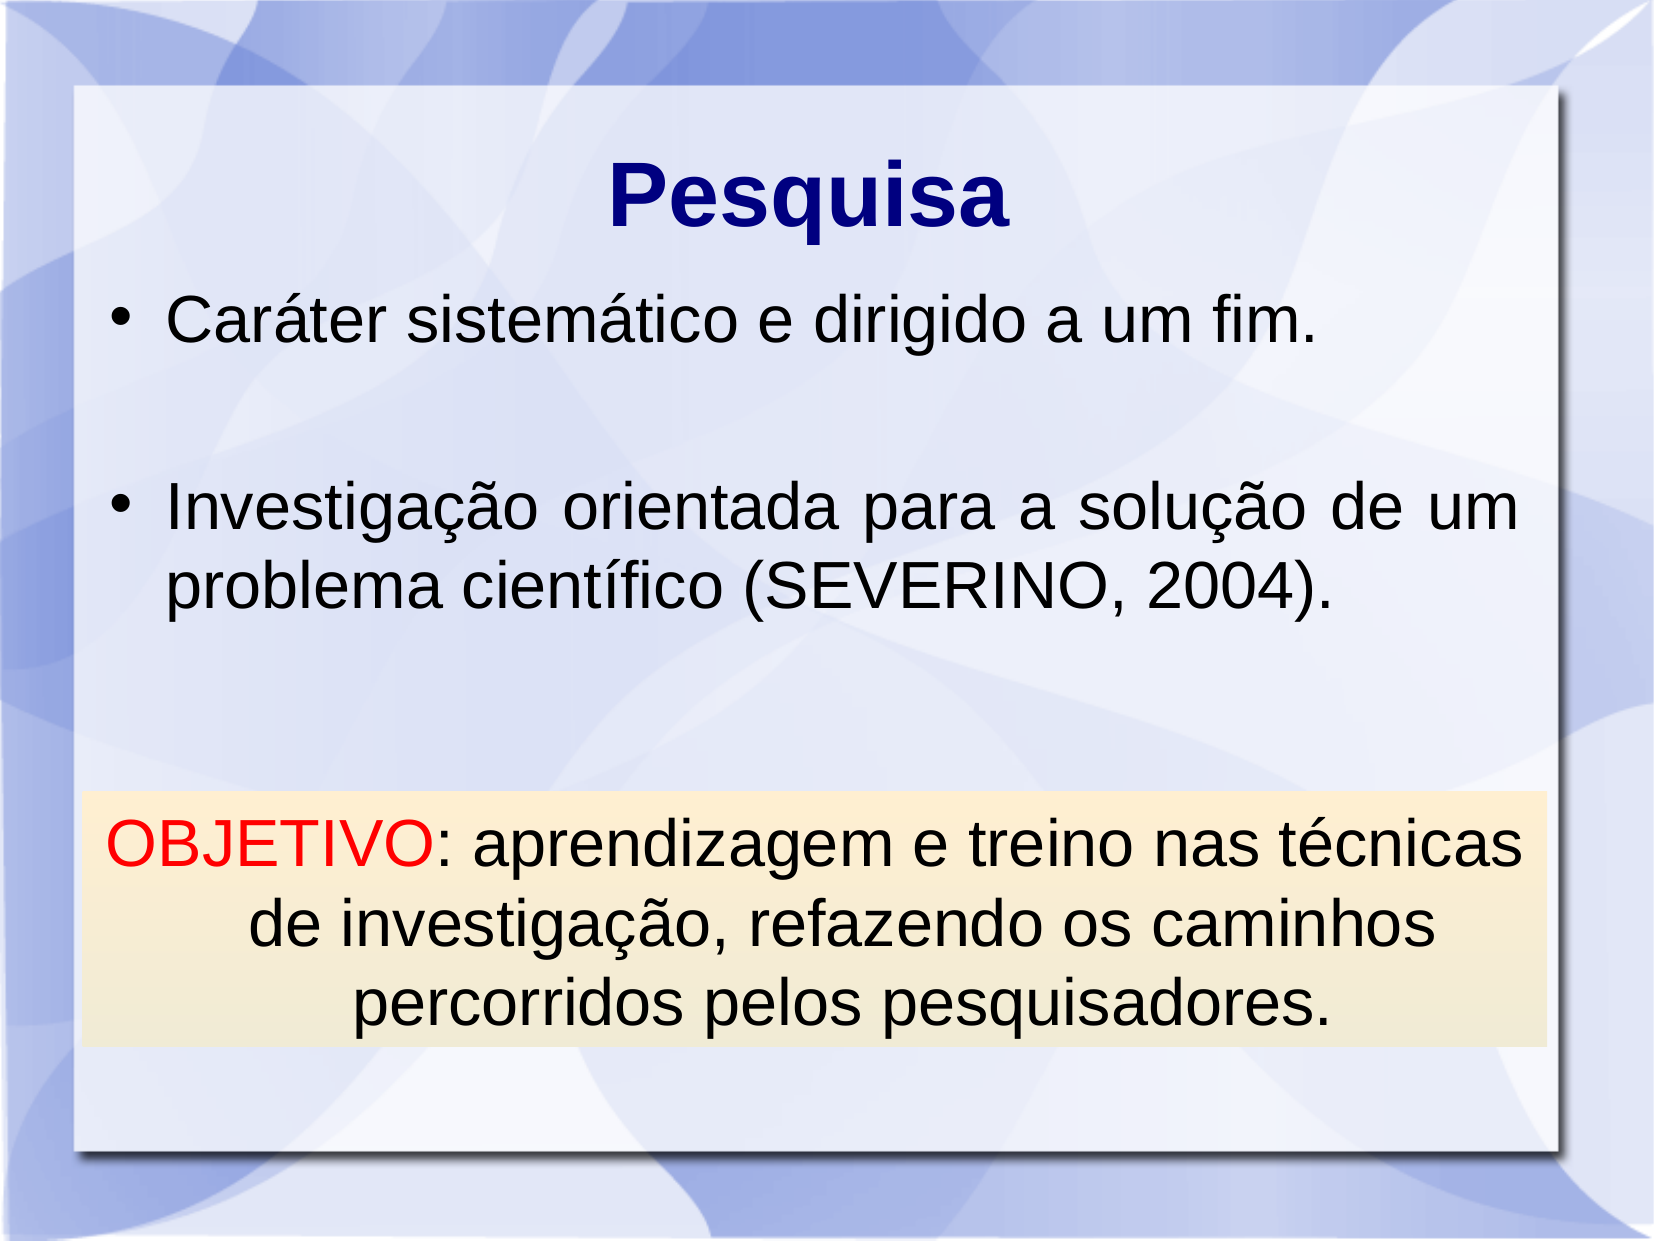

# Pesquisa
Caráter sistemático e dirigido a um fim.
Investigação orientada para a solução de um problema científico (SEVERINO, 2004).
OBJETIVO: aprendizagem e treino nas técnicas de investigação, refazendo os caminhos percorridos pelos pesquisadores.